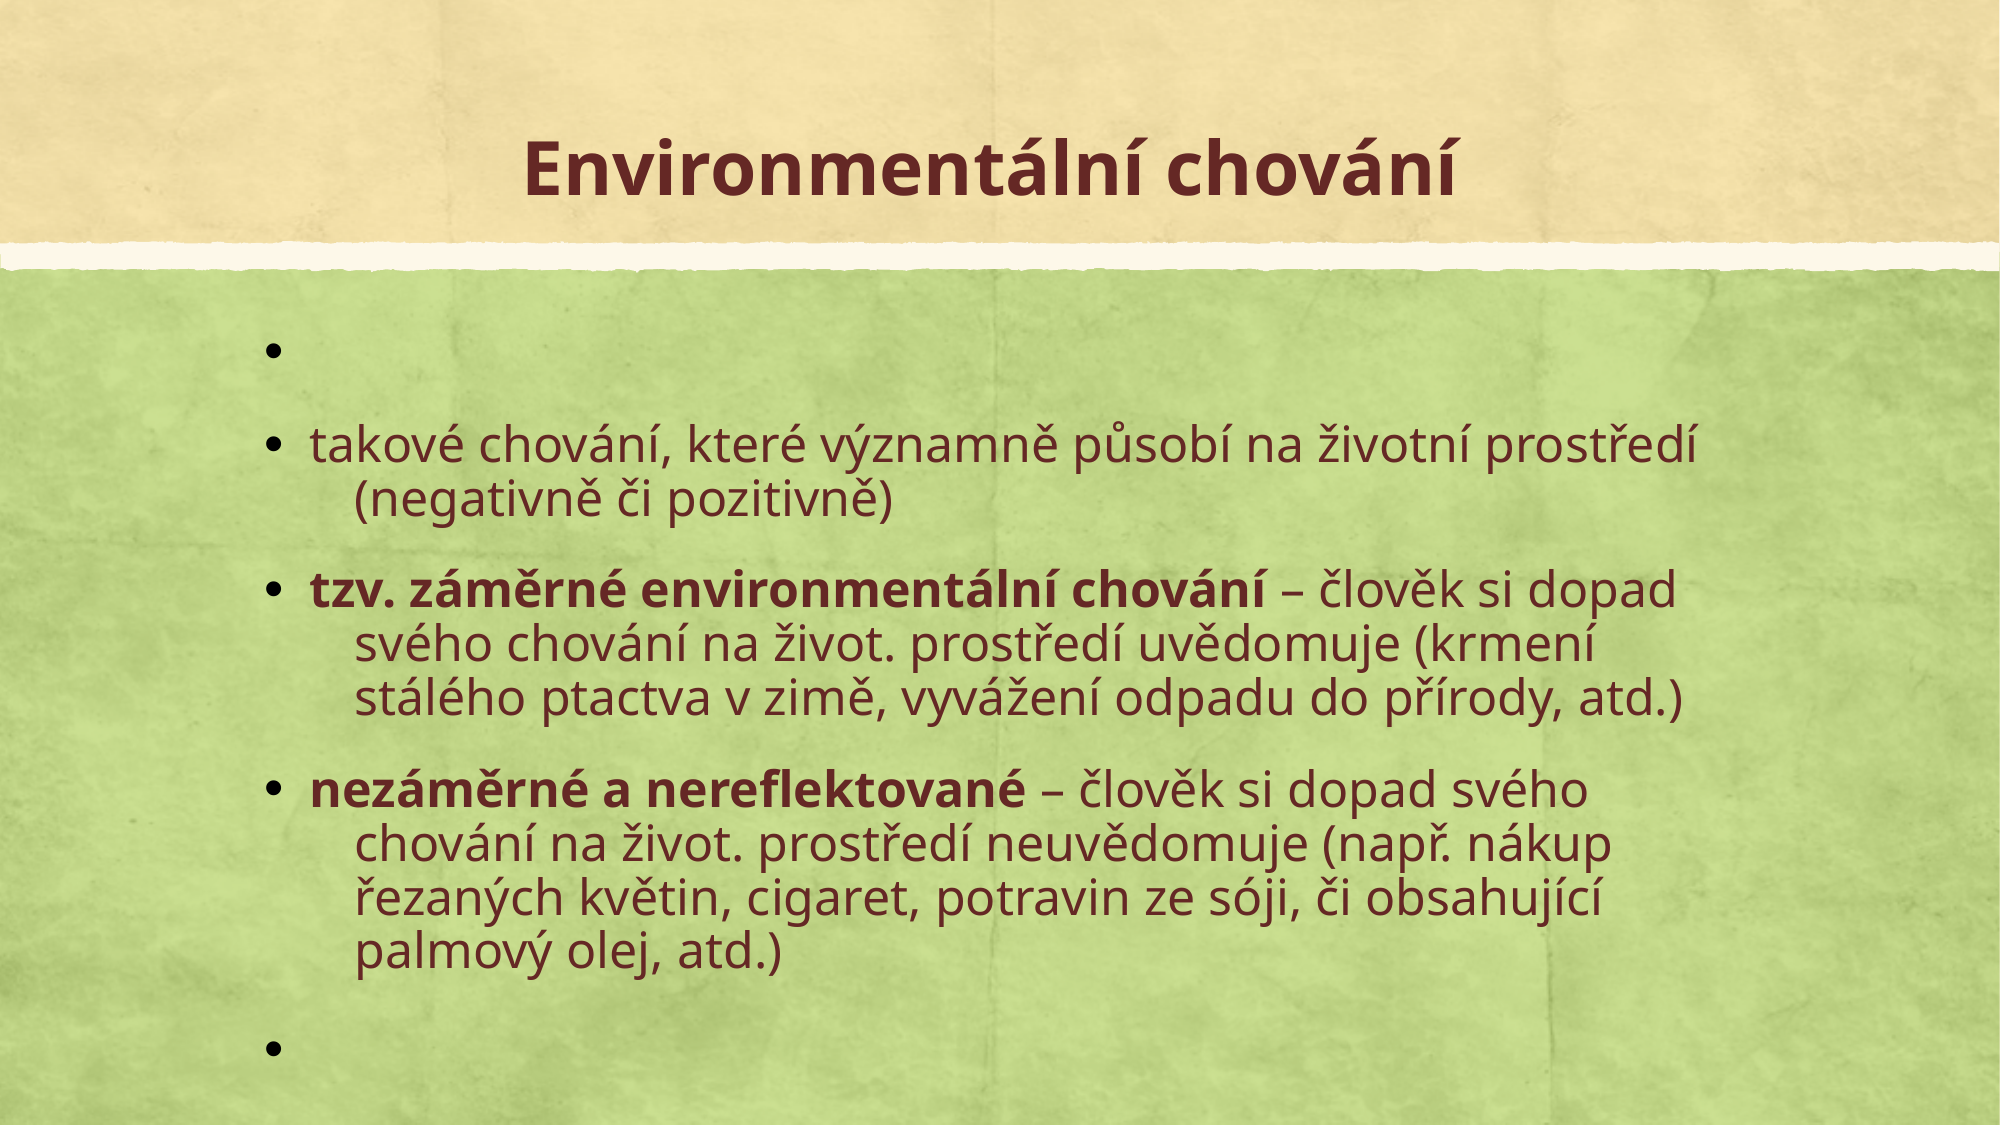

# Environmentální chování
takové chování, které významně působí na životní prostředí (negativně či pozitivně)
tzv. záměrné environmentální chování – člověk si dopad svého chování na život. prostředí uvědomuje (krmení stálého ptactva v zimě, vyvážení odpadu do přírody, atd.)
nezáměrné a nereflektované – člověk si dopad svého chování na život. prostředí neuvědomuje (např. nákup řezaných květin, cigaret, potravin ze sóji, či obsahující palmový olej, atd.)